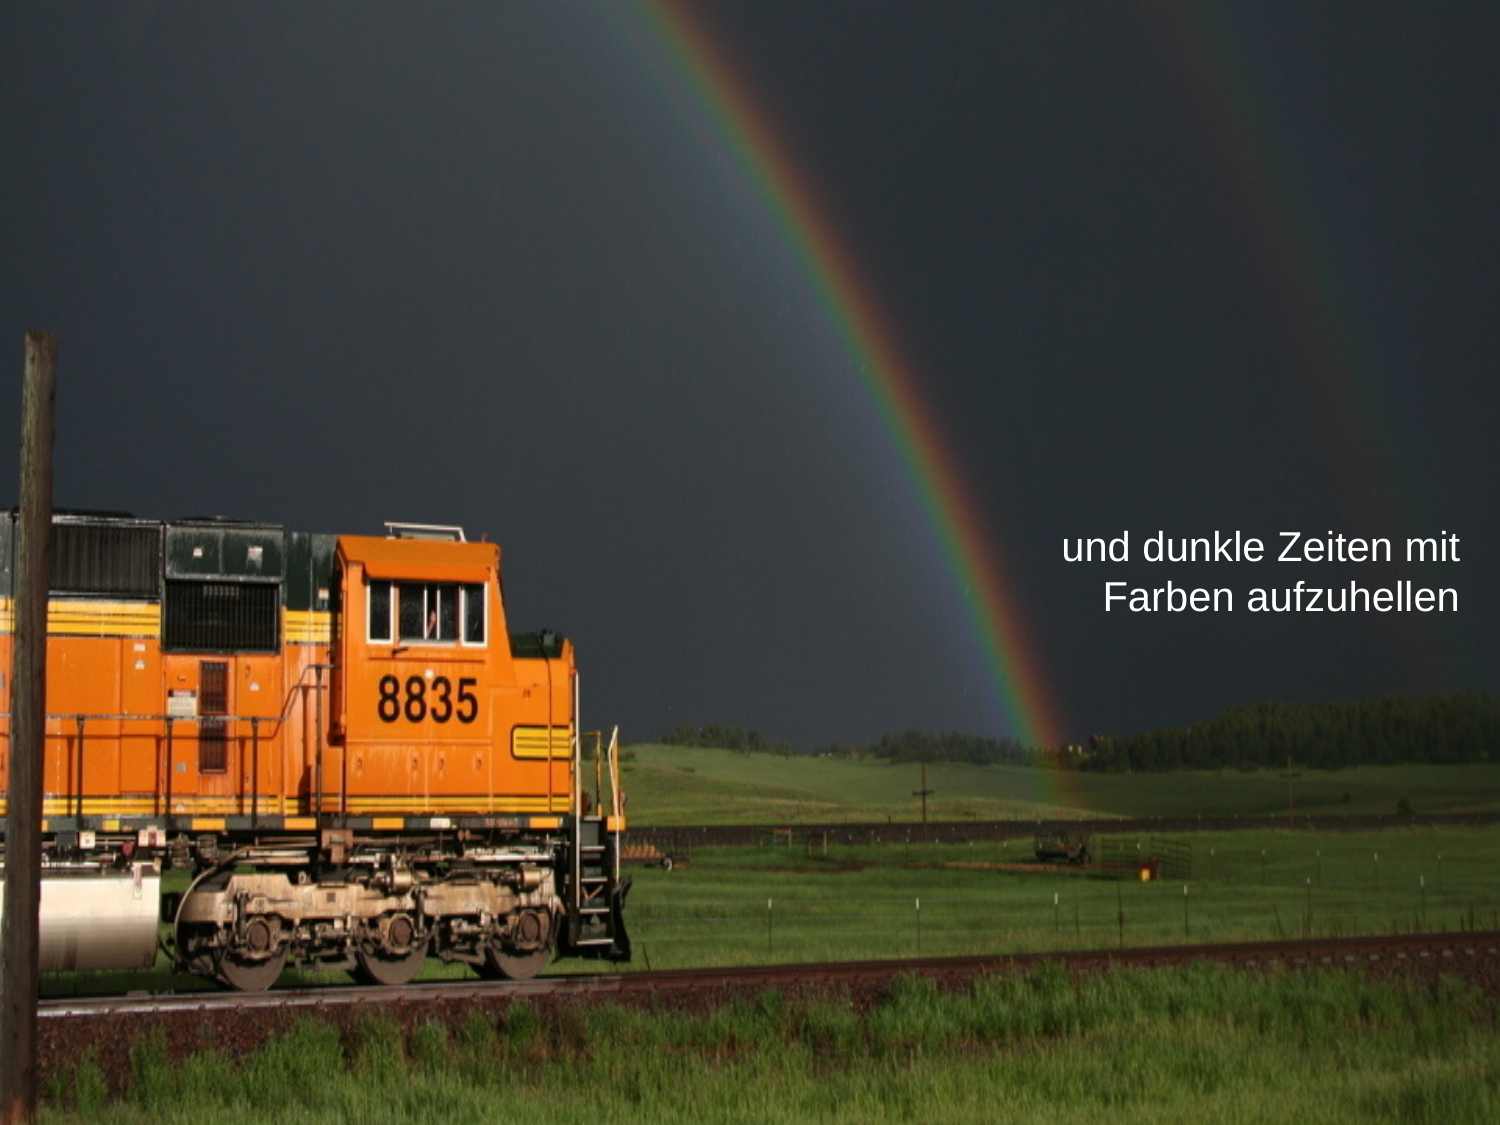

#
und dunkle Zeiten mit Farben aufzuhellen